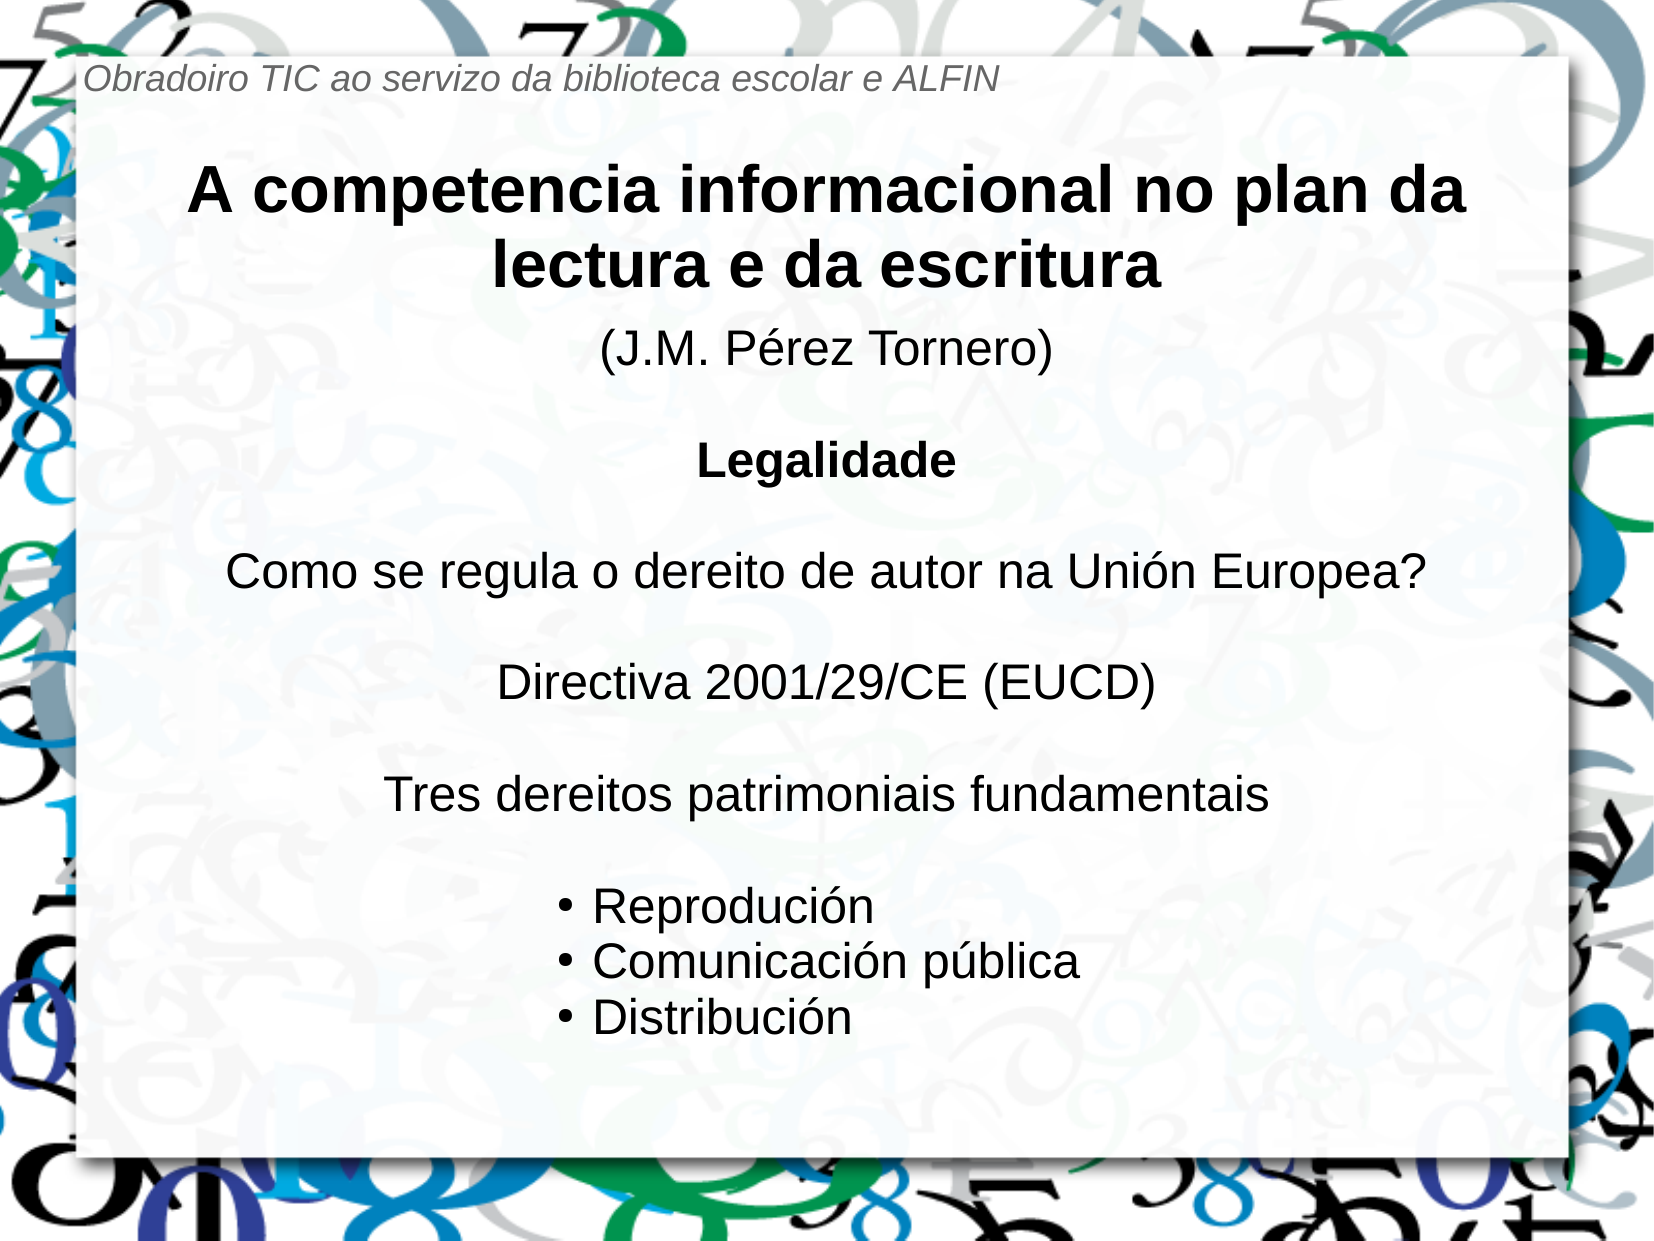

Obradoiro TIC ao servizo da biblioteca escolar e ALFIN
A competencia informacional no plan da lectura e da escritura
(J.M. Pérez Tornero)
Legalidade
Como se regula o dereito de autor na Unión Europea?
Directiva 2001/29/CE (EUCD)
Tres dereitos patrimoniais fundamentais
Reprodución
Comunicación pública
Distribución